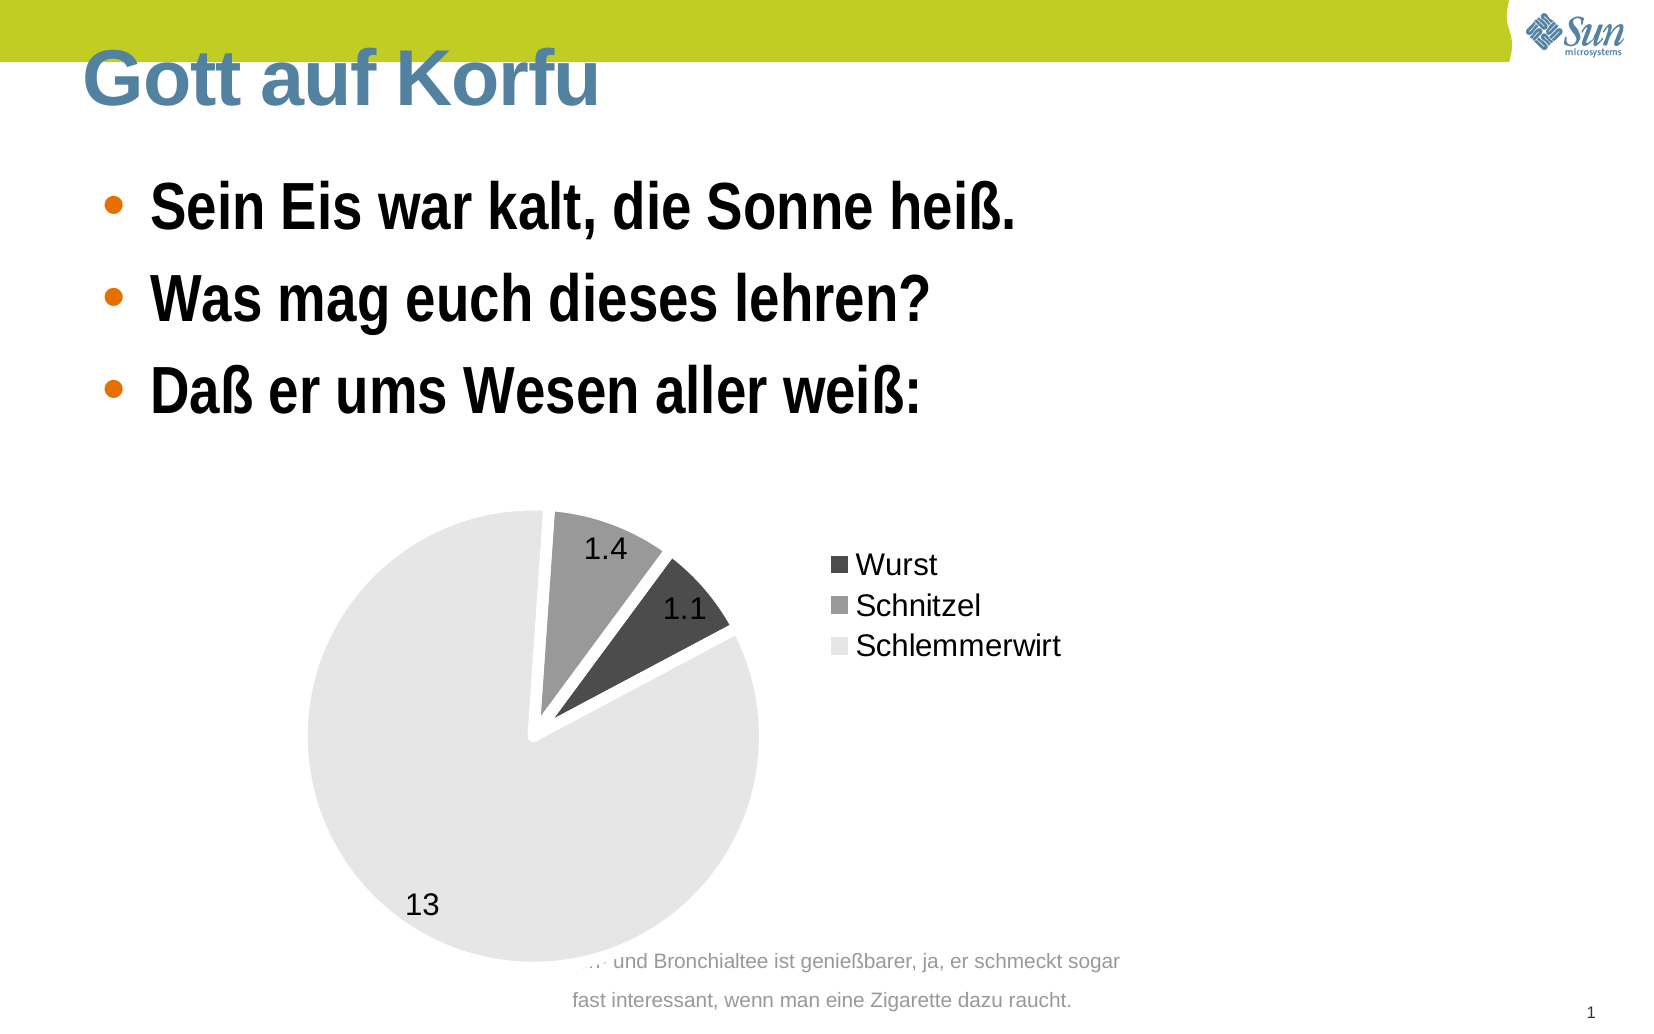

# Gott auf Korfu
Sein Eis war kalt, die Sonne heiß.
Was mag euch dieses lehren?
Daß er ums Wesen aller weiß:
### Chart
| Category | Column 1 | Column 2 | Column 3 |
|---|---|---|---|
| Wurst | 1.1 | 2.2 | 3.3 |
| Schnitzel | 1.4 | 1.5 | 1.6 |
| Schlemmerwirt | 13.0 | 92.0 | 62.0 |